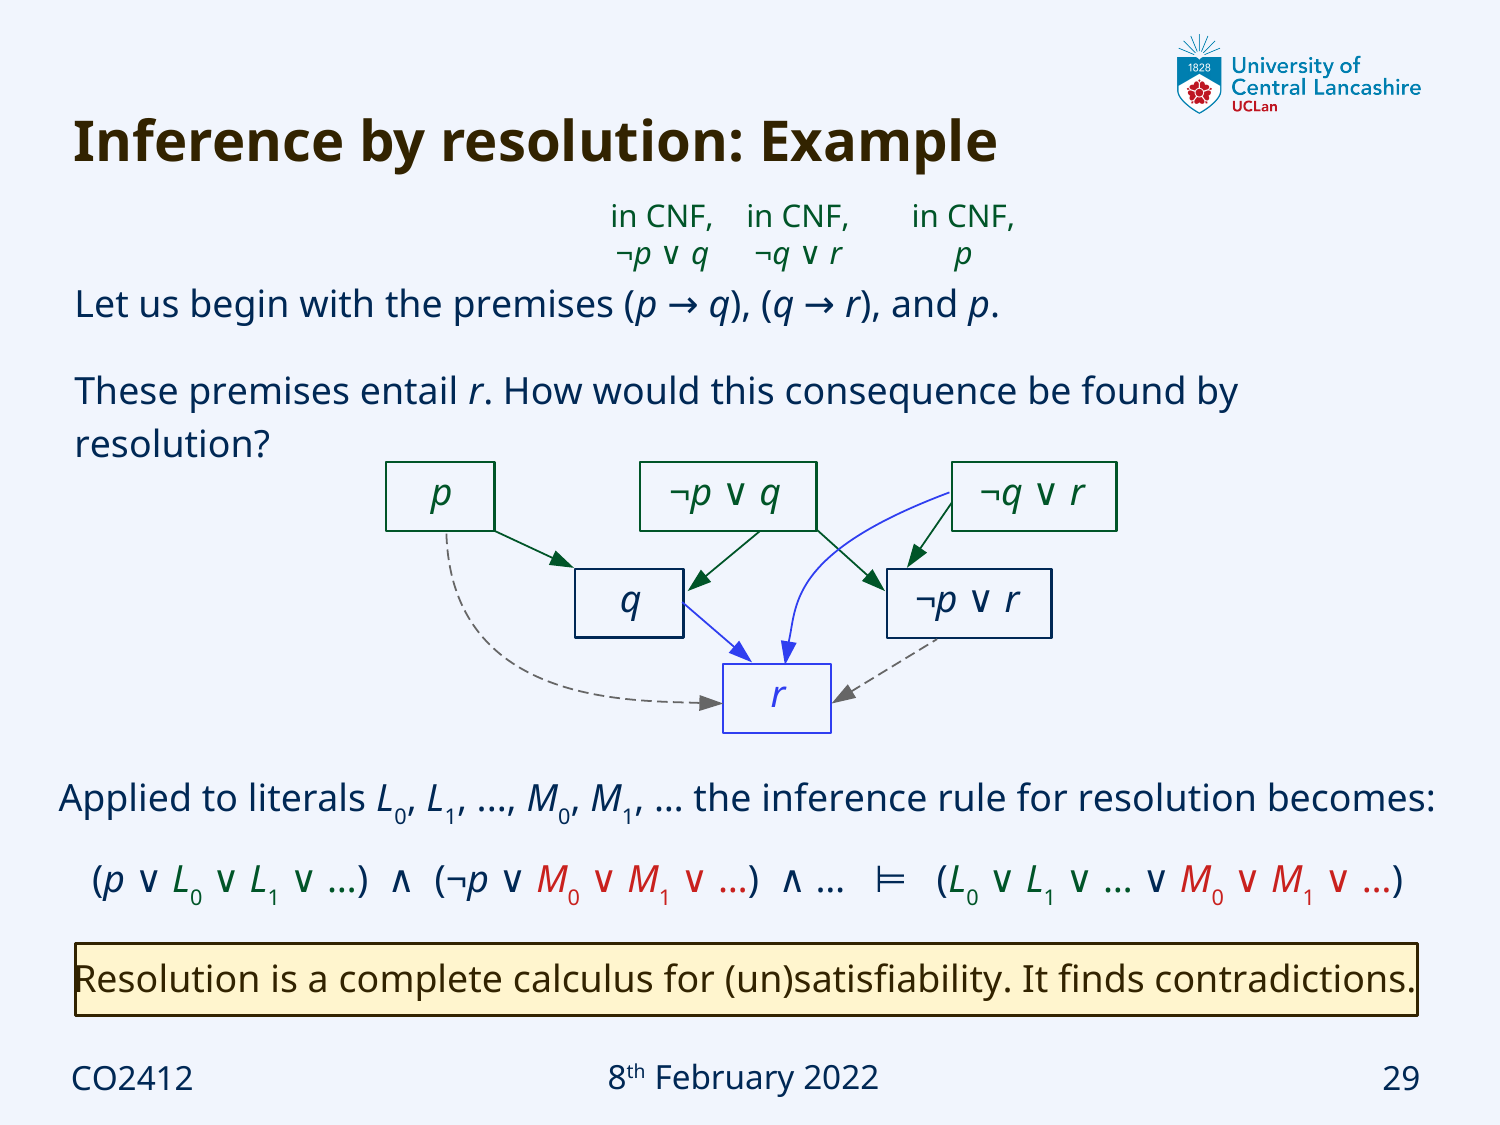

# Inference by resolution: Example
in CNF,
¬p ∨ q
in CNF,
¬q ∨ r
in CNF,
p
Let us begin with the premises (p → q), (q → r), and p.
These premises entail r. How would this consequence be found by resolution?
¬p ∨ q
¬q ∨ r
p
q
¬p ∨ r
r
Applied to literals L0, L1, ..., M0, M1, … the inference rule for resolution becomes:
(p ∨ L0 ∨ L1 ∨ …) ∧ (¬p ∨ M0 ∨ M1 ∨ …) ∧ … ⊨ (L0 ∨ L1 ∨ … ∨ M0 ∨ M1 ∨ …)
Resolution is a complete calculus for (un)satisfiability. It finds contradictions.